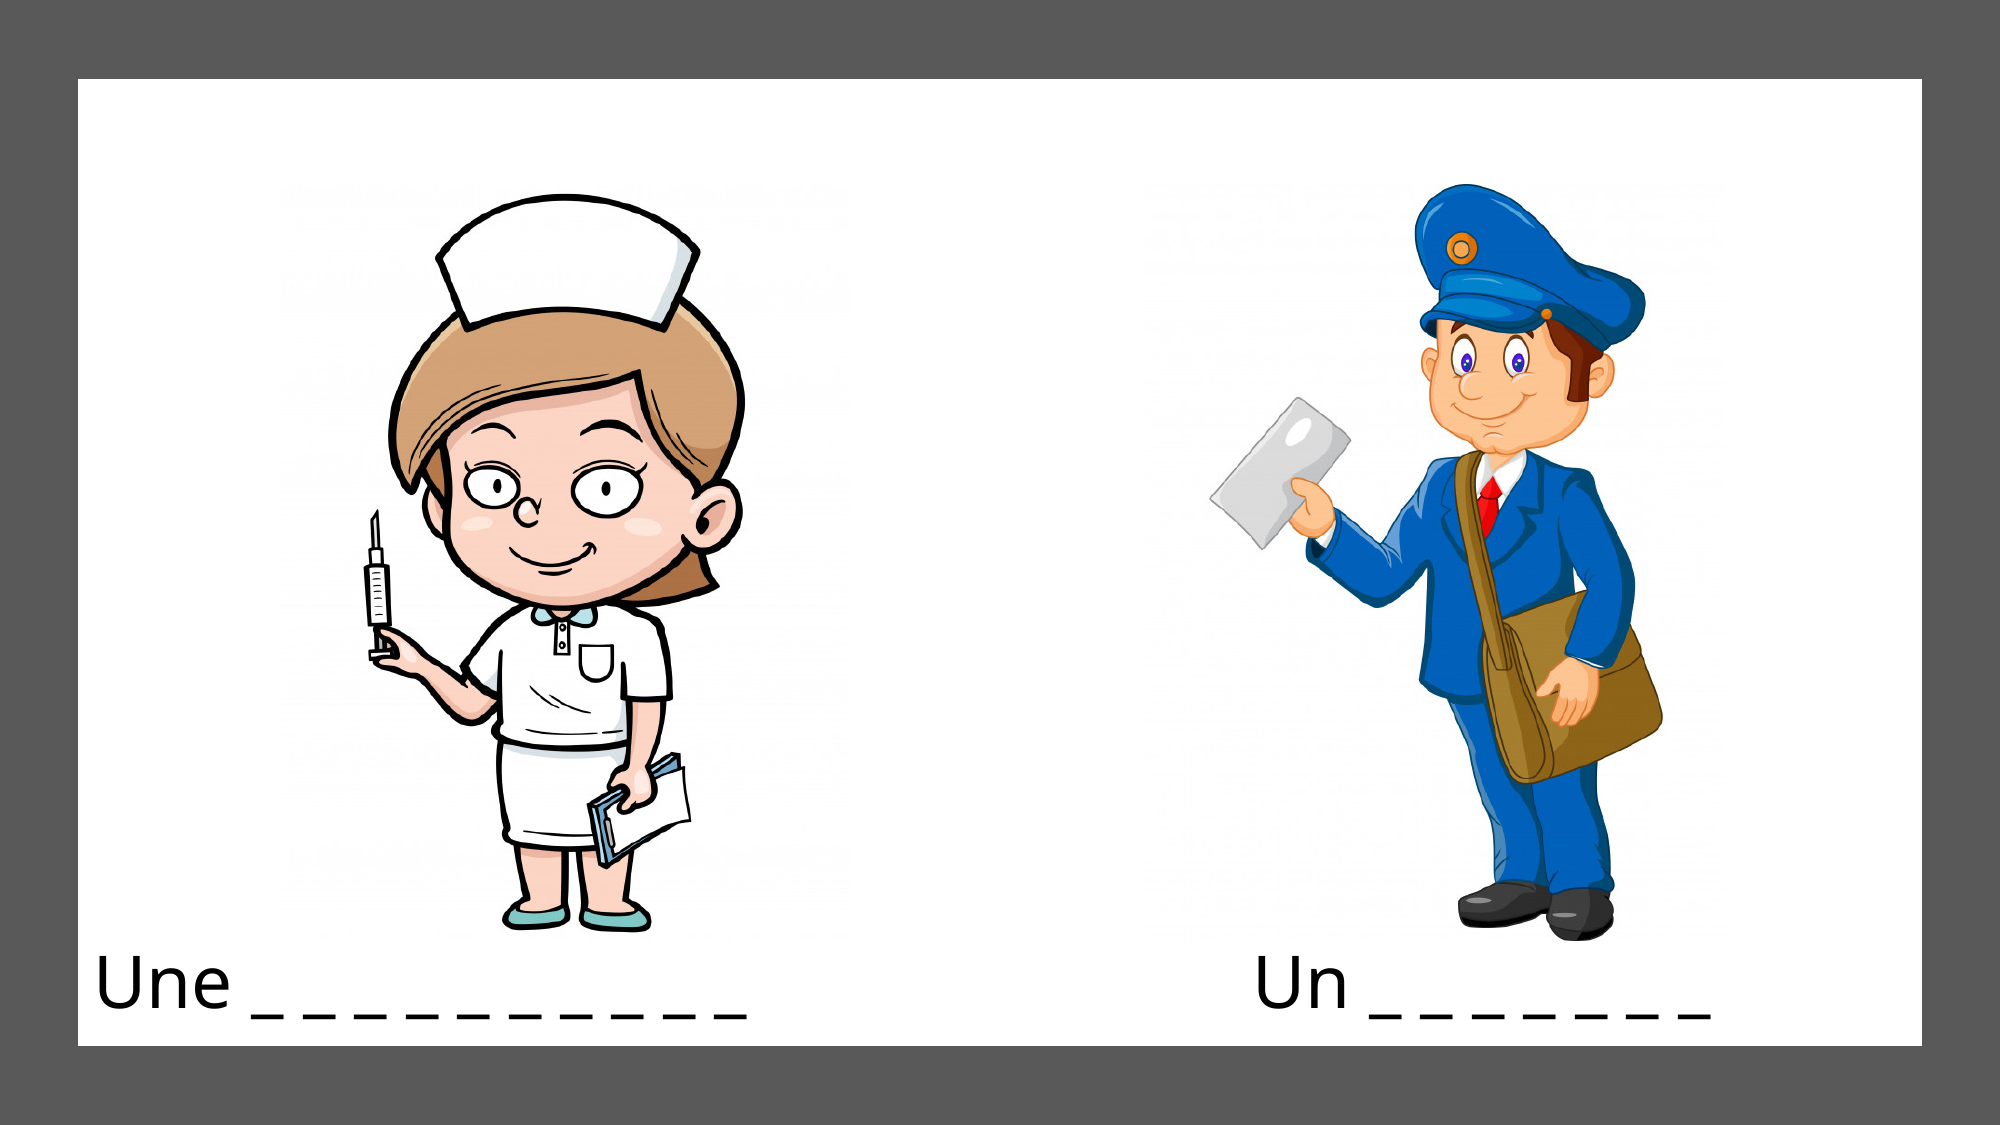

Une _ _ _ _ _ _ _ _ _ _
Un _ _ _ _ _ _ _